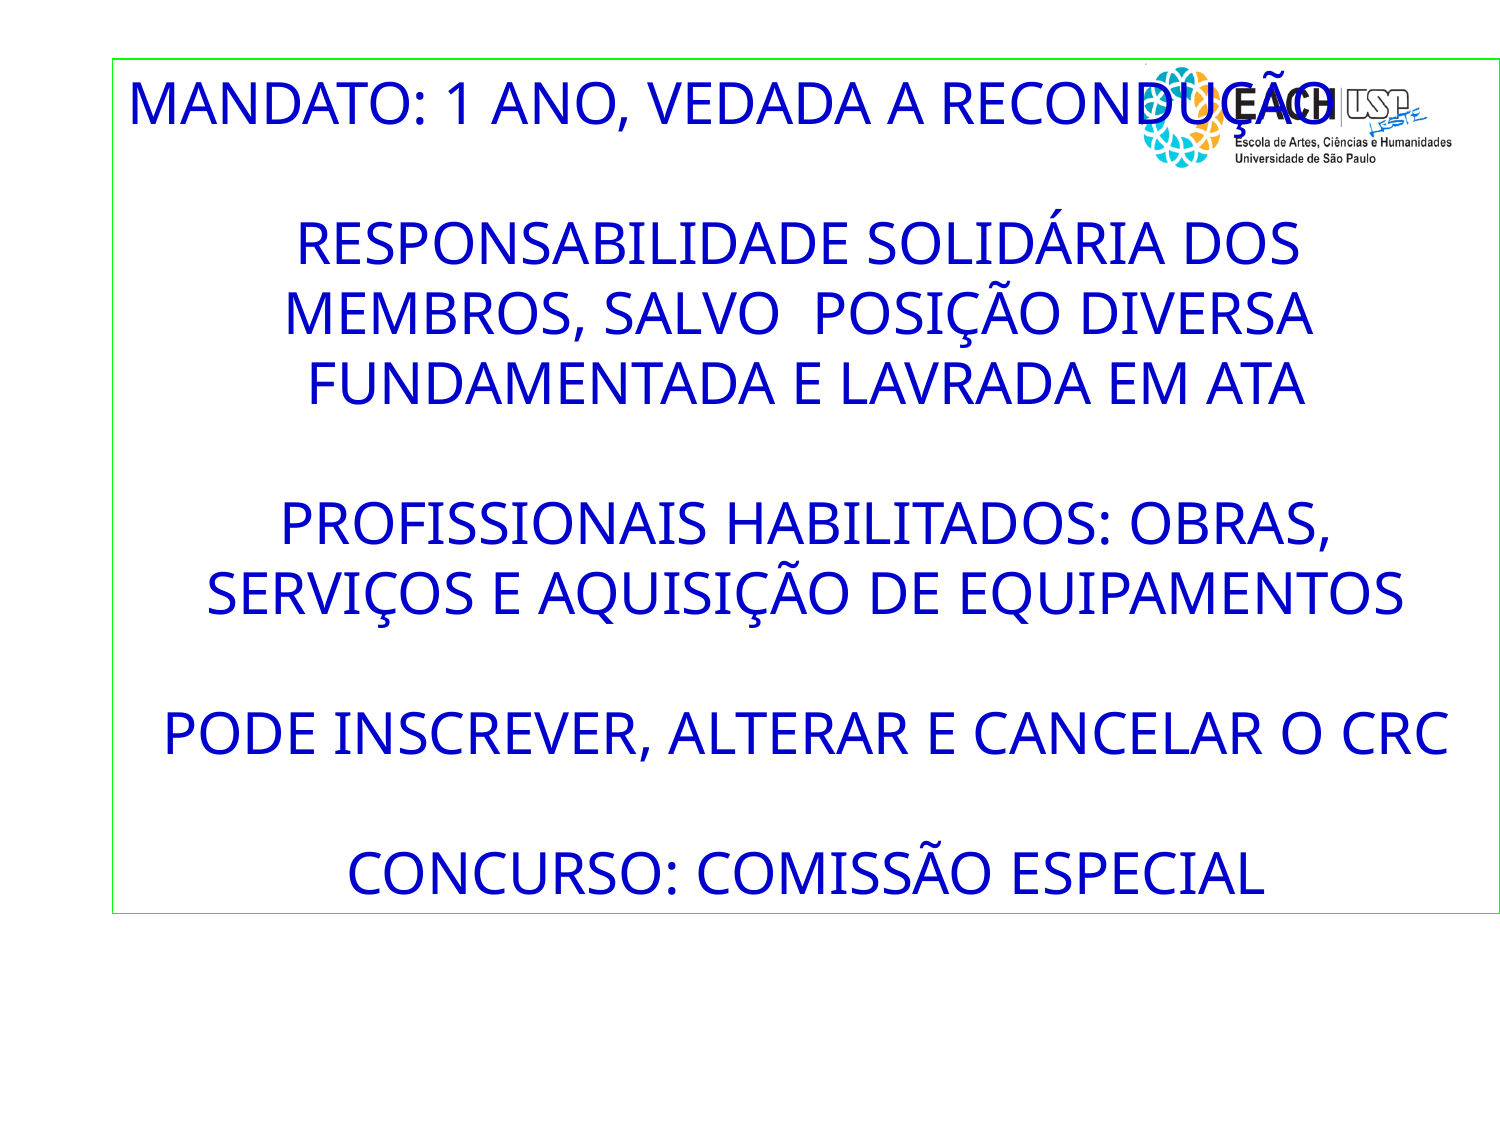

MANDATO: 1 ANO, VEDADA A RECONDUÇÃO
RESPONSABILIDADE SOLIDÁRIA DOS
MEMBROS, SALVO POSIÇÃO DIVERSA
FUNDAMENTADA E LAVRADA EM ATA
PROFISSIONAIS HABILITADOS: OBRAS,
SERVIÇOS E AQUISIÇÃO DE EQUIPAMENTOS
PODE INSCREVER, ALTERAR E CANCELAR O CRC
CONCURSO: COMISSÃO ESPECIAL